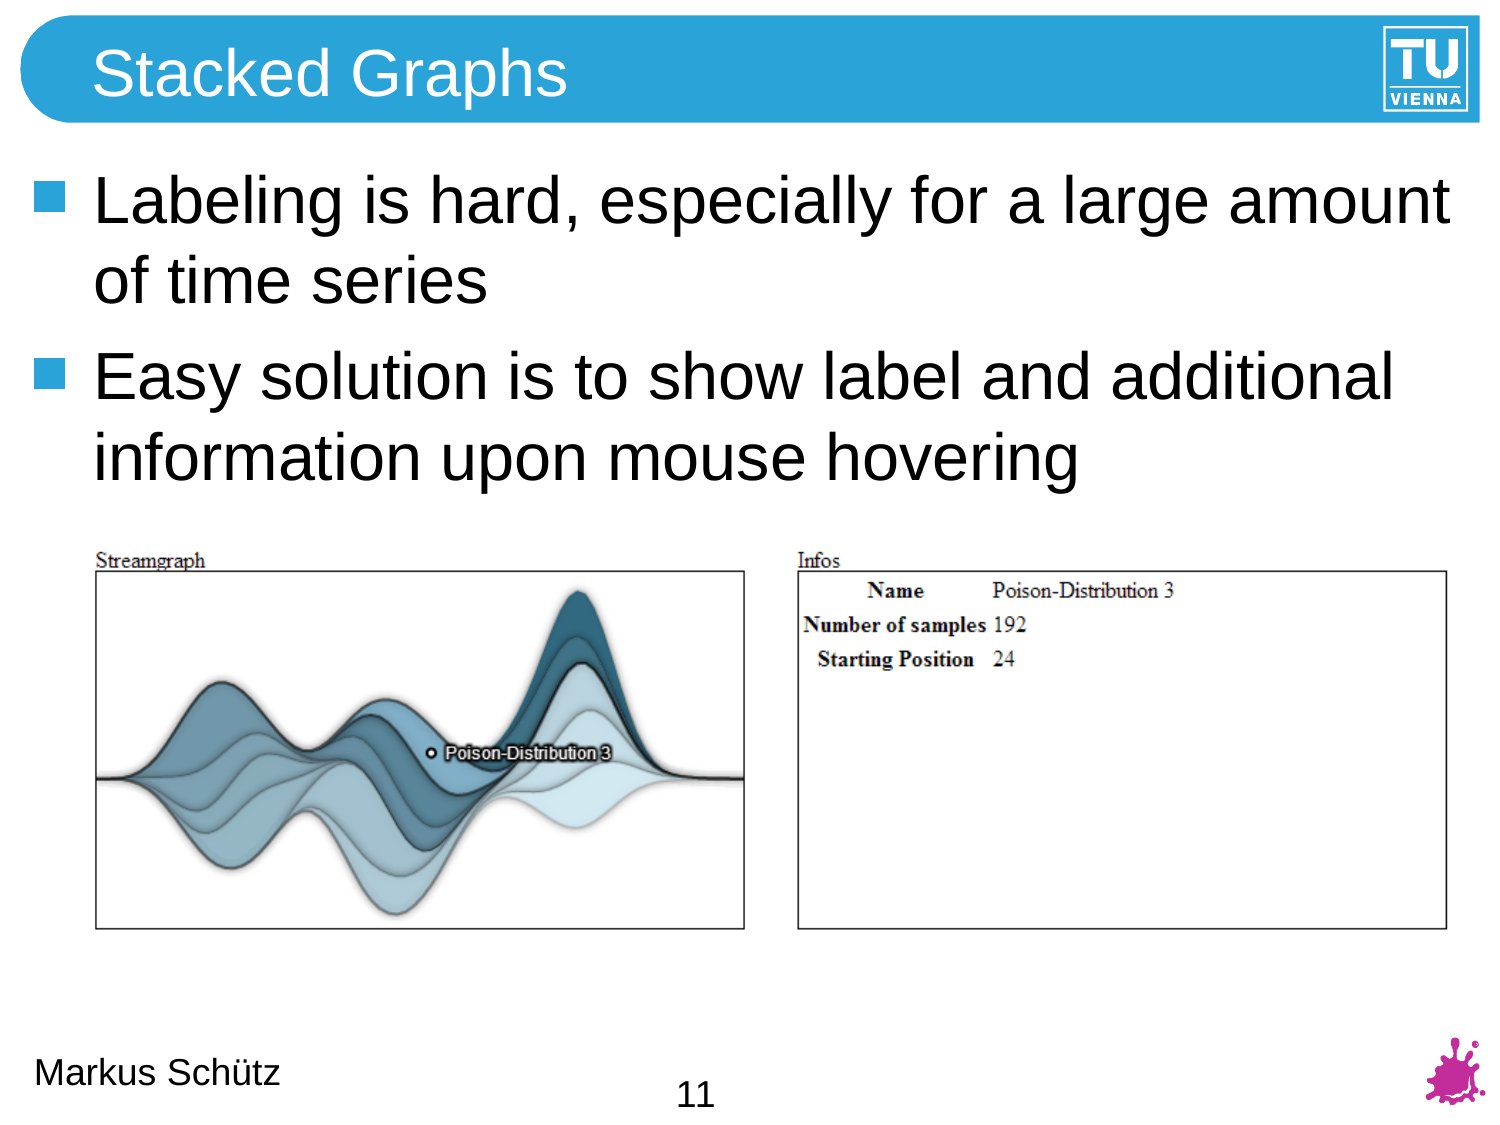

# Stacked Graphs
Labeling is hard, especially for a large amount of time series
Easy solution is to show label and additional information upon mouse hovering
11
Markus Schütz